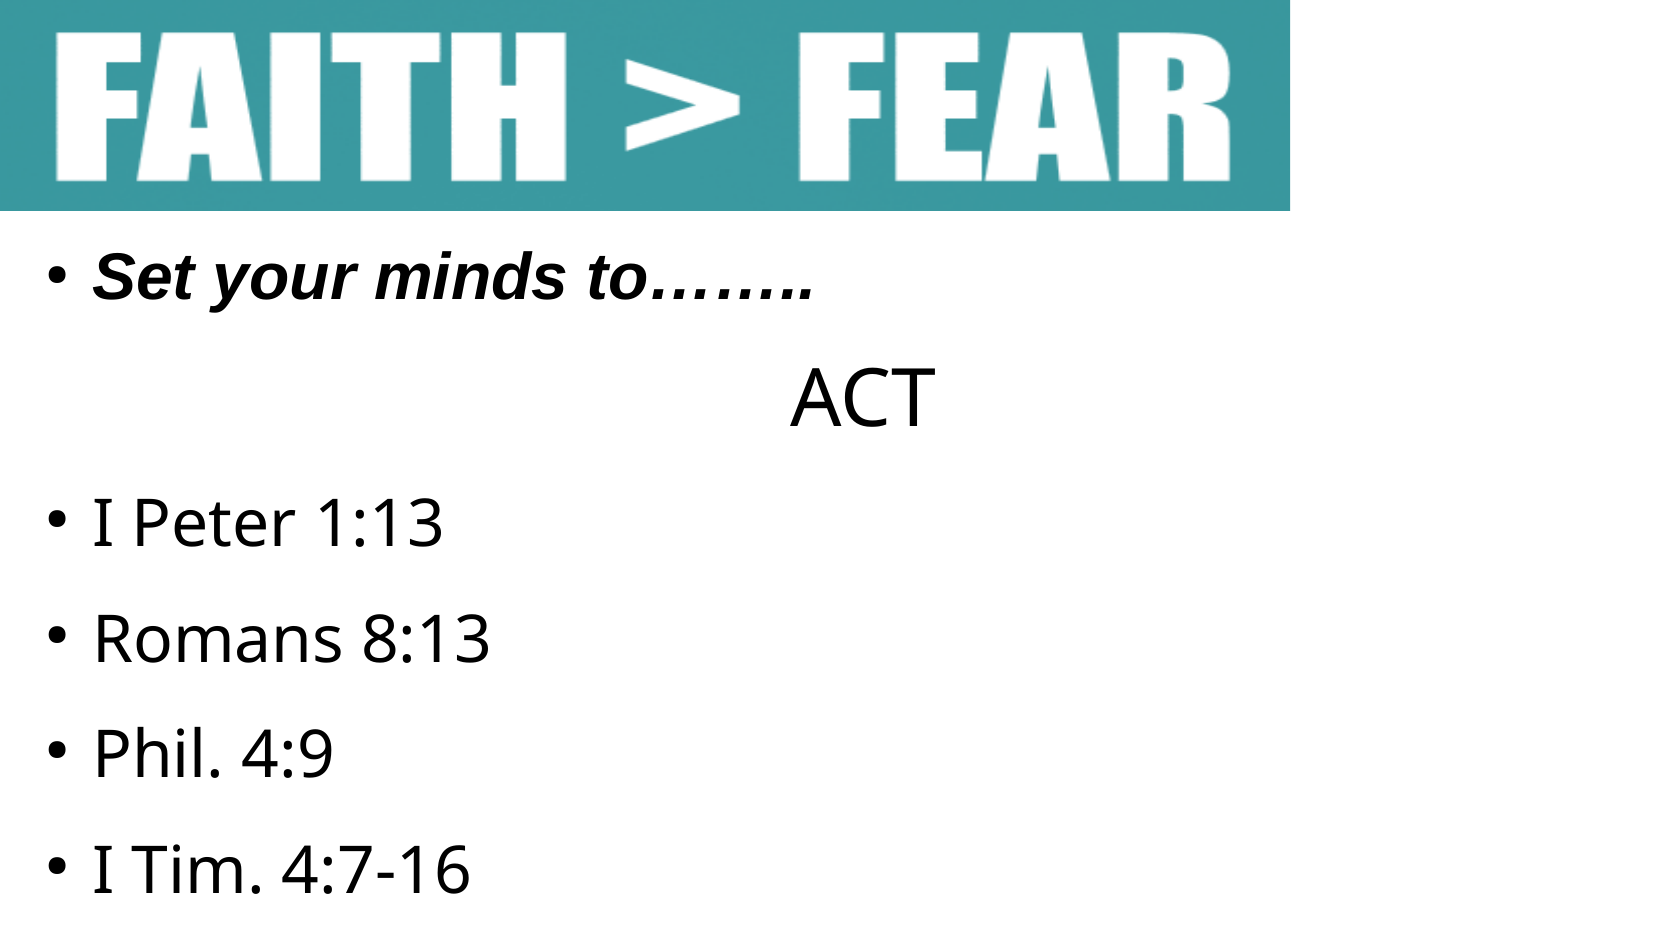

#
Set your minds to……..
ACT
I Peter 1:13
Romans 8:13
Phil. 4:9
I Tim. 4:7-16